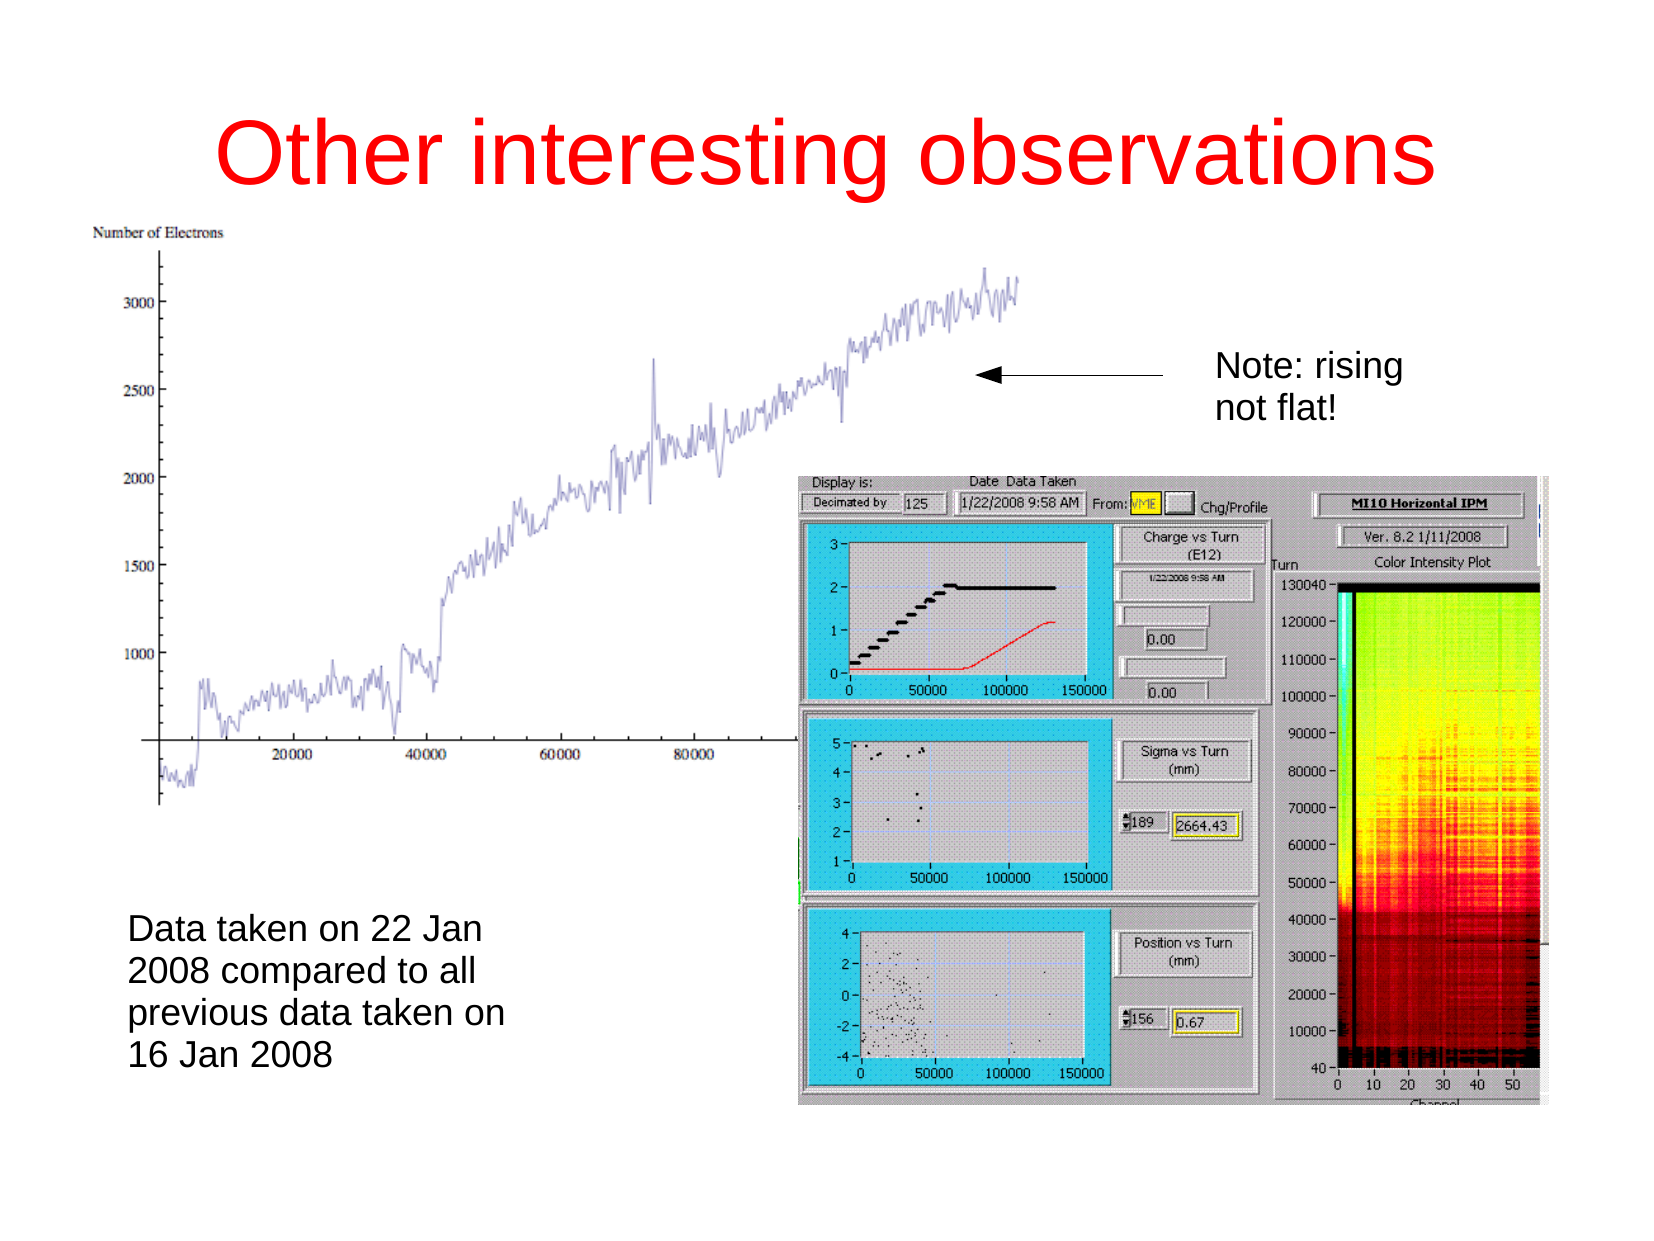

# Other interesting observations
Note: rising not flat!
Data taken on 22 Jan 2008 compared to all previous data taken on 16 Jan 2008